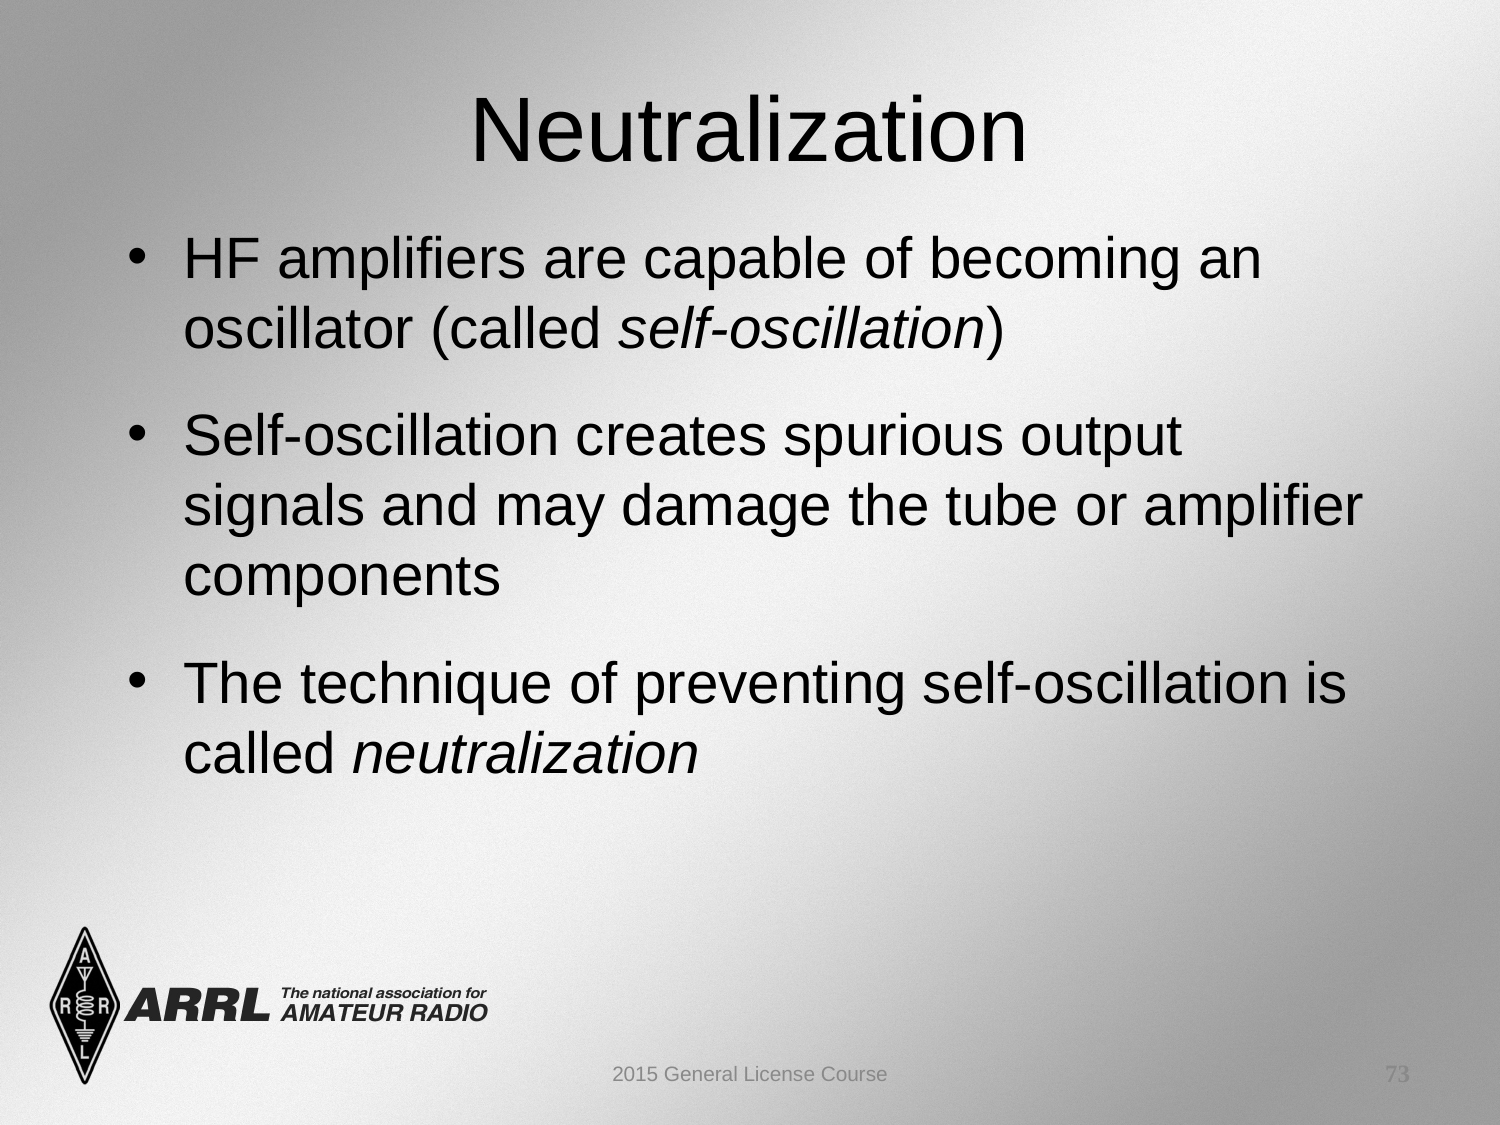

Neutralization
HF amplifiers are capable of becoming an oscillator (called self-oscillation)
Self-oscillation creates spurious output signals and may damage the tube or amplifier components
The technique of preventing self-oscillation is called neutralization
2015 General License Course